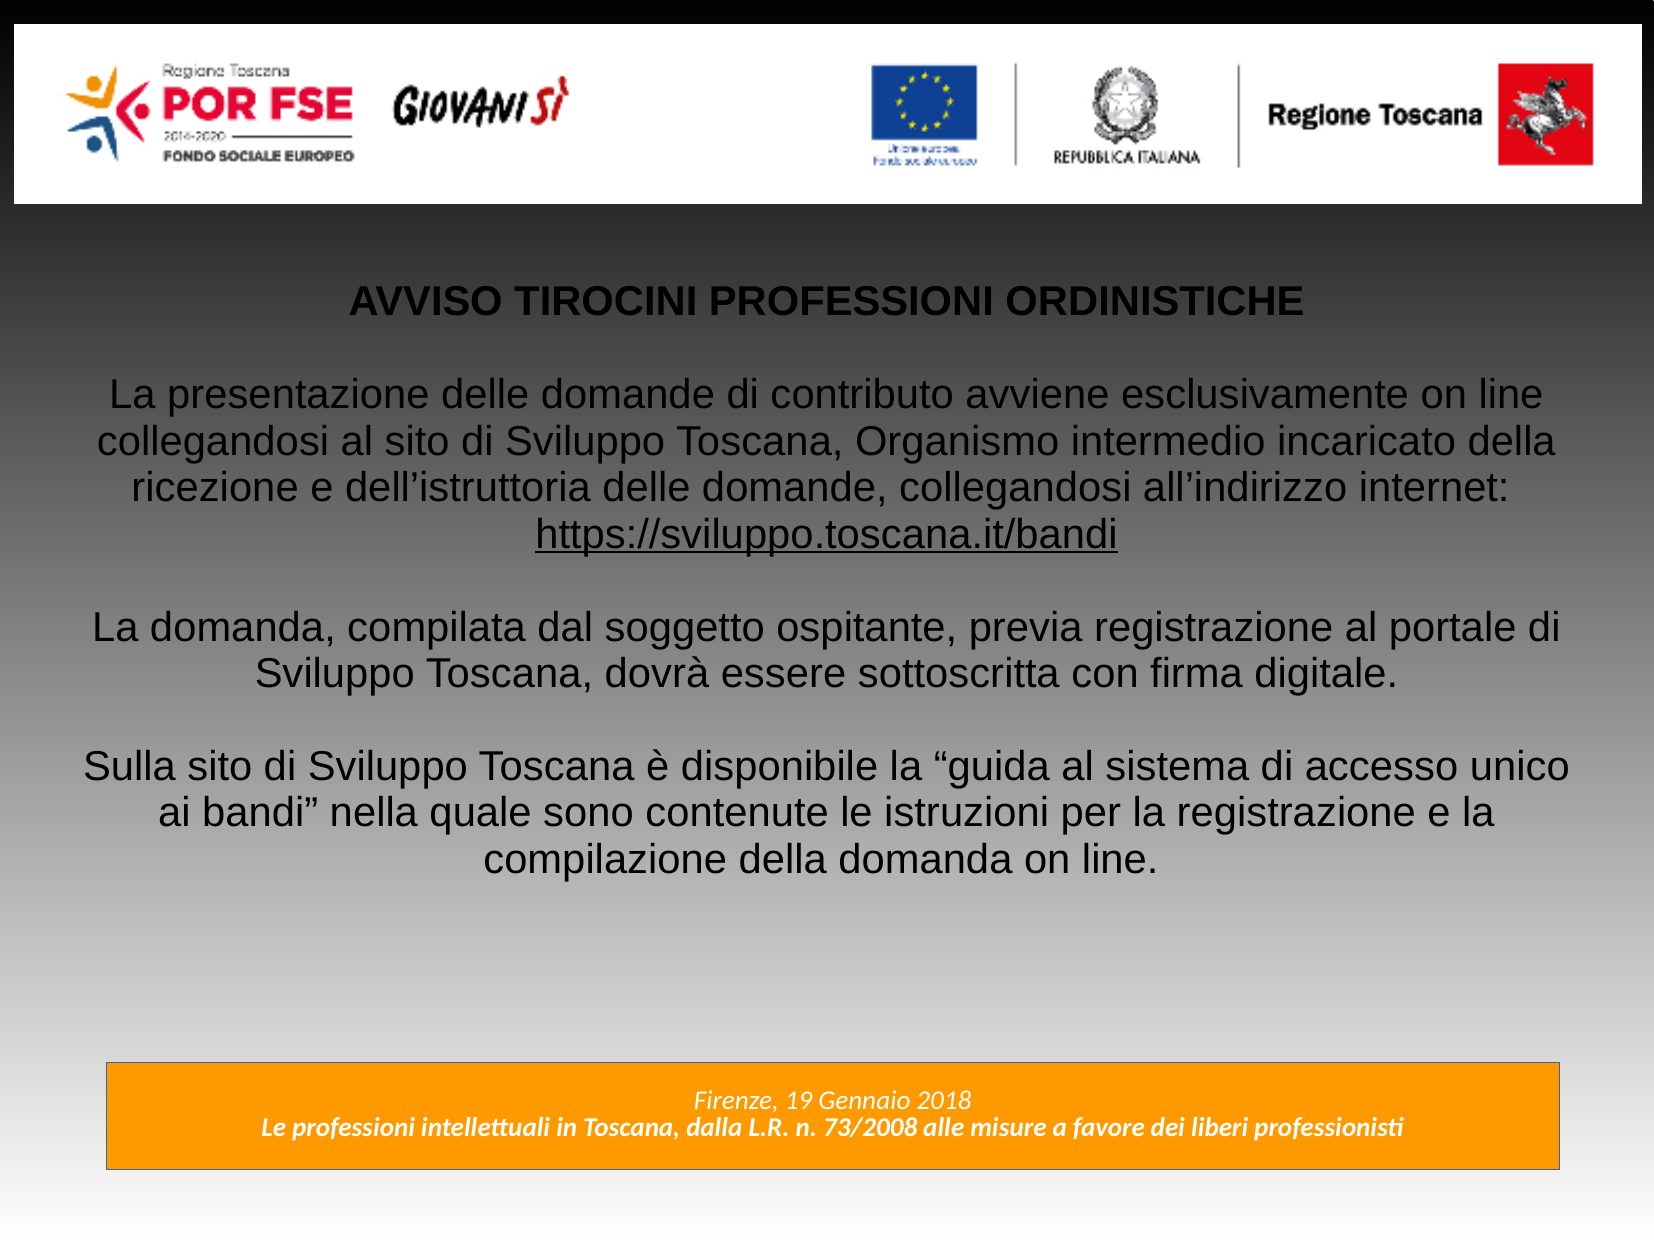

#
AVVISO TIROCINI PROFESSIONI ORDINISTICHE
La presentazione delle domande di contributo avviene esclusivamente on line collegandosi al sito di Sviluppo Toscana, Organismo intermedio incaricato della ricezione e dell’istruttoria delle domande, collegandosi all’indirizzo internet: https://sviluppo.toscana.it/bandi
La domanda, compilata dal soggetto ospitante, previa registrazione al portale di Sviluppo Toscana, dovrà essere sottoscritta con firma digitale.
Sulla sito di Sviluppo Toscana è disponibile la “guida al sistema di accesso unico ai bandi” nella quale sono contenute le istruzioni per la registrazione e la compilazione della domanda on line.
Firenze, 19 Gennaio 2018
Le professioni intellettuali in Toscana, dalla L.R. n. 73/2008 alle misure a favore dei liberi professionisti